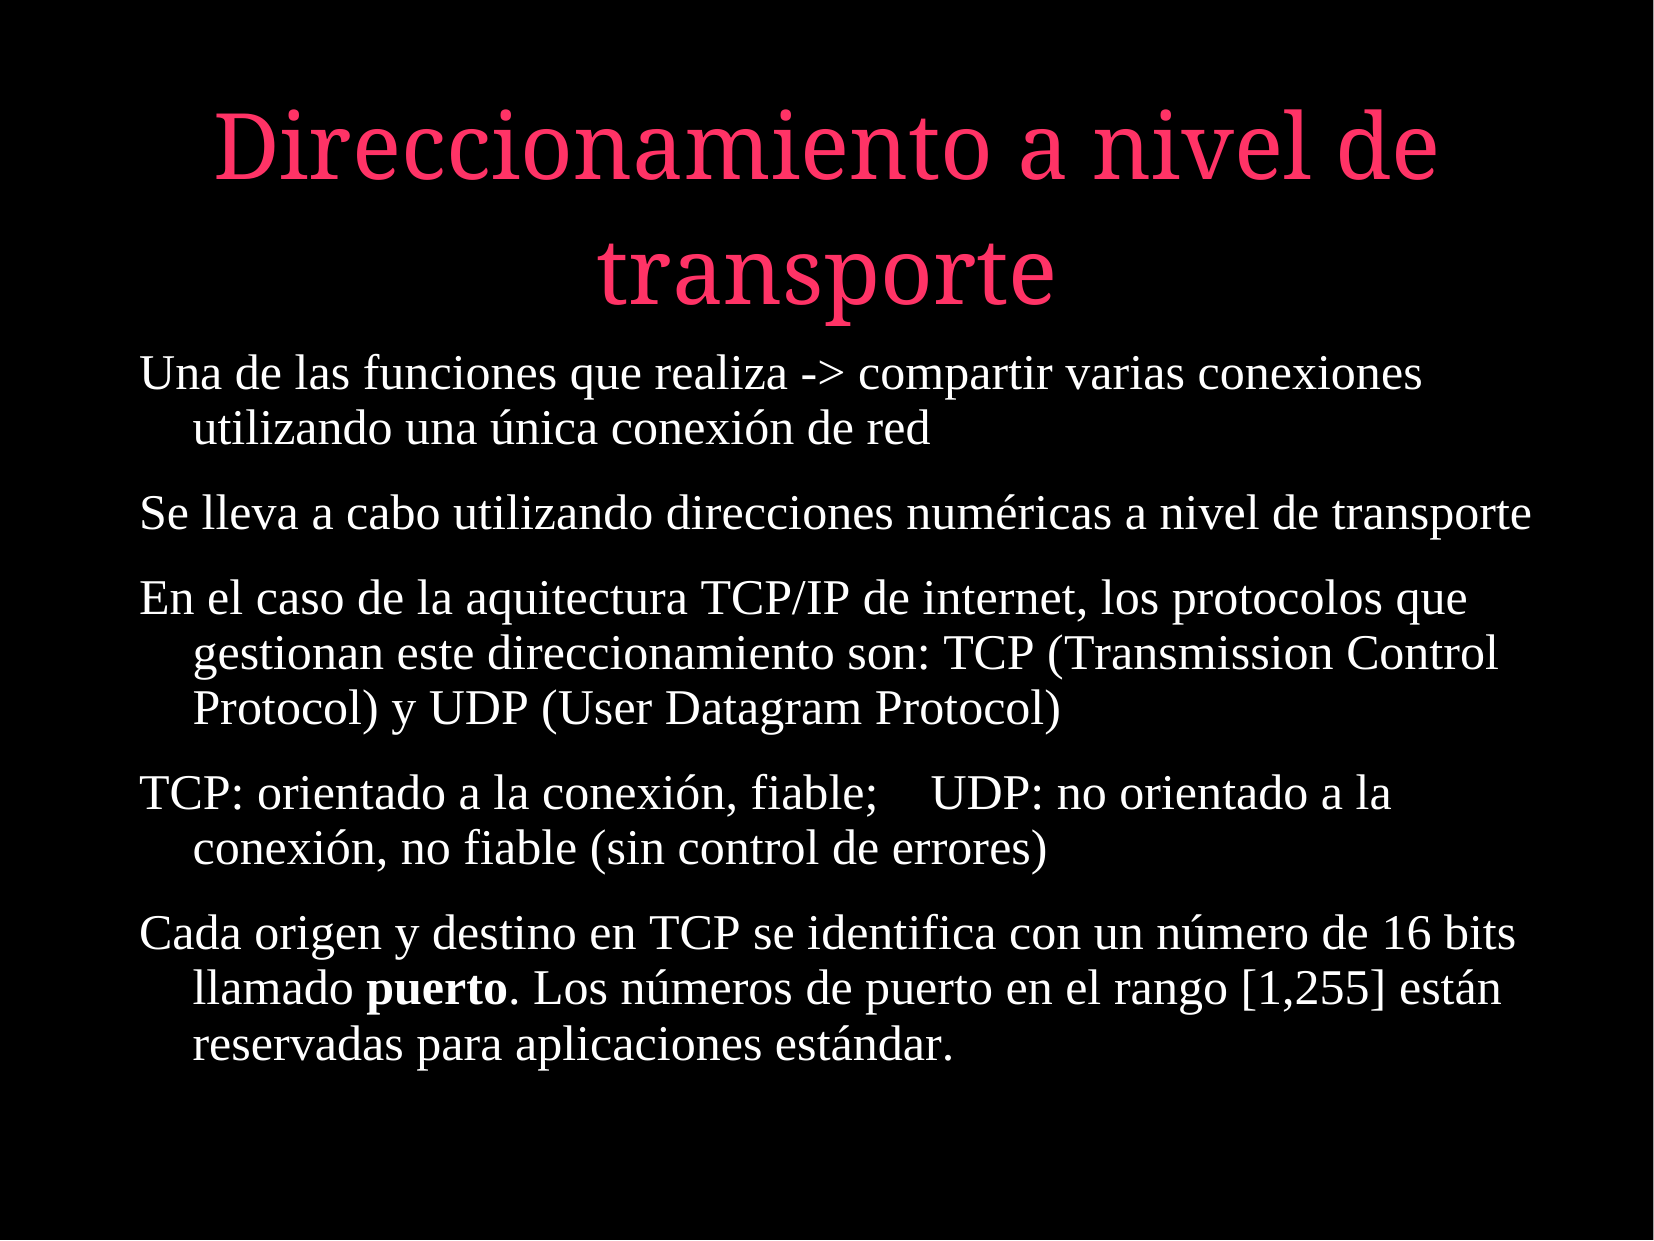

# Direccionamiento a nivel de transporte
Una de las funciones que realiza -> compartir varias conexiones utilizando una única conexión de red
Se lleva a cabo utilizando direcciones numéricas a nivel de transporte
En el caso de la aquitectura TCP/IP de internet, los protocolos que gestionan este direccionamiento son: TCP (Transmission Control Protocol) y UDP (User Datagram Protocol)
TCP: orientado a la conexión, fiable; 	UDP: no orientado a la conexión, no fiable (sin control de errores)
Cada origen y destino en TCP se identifica con un número de 16 bits llamado puerto. Los números de puerto en el rango [1,255] están reservadas para aplicaciones estándar.